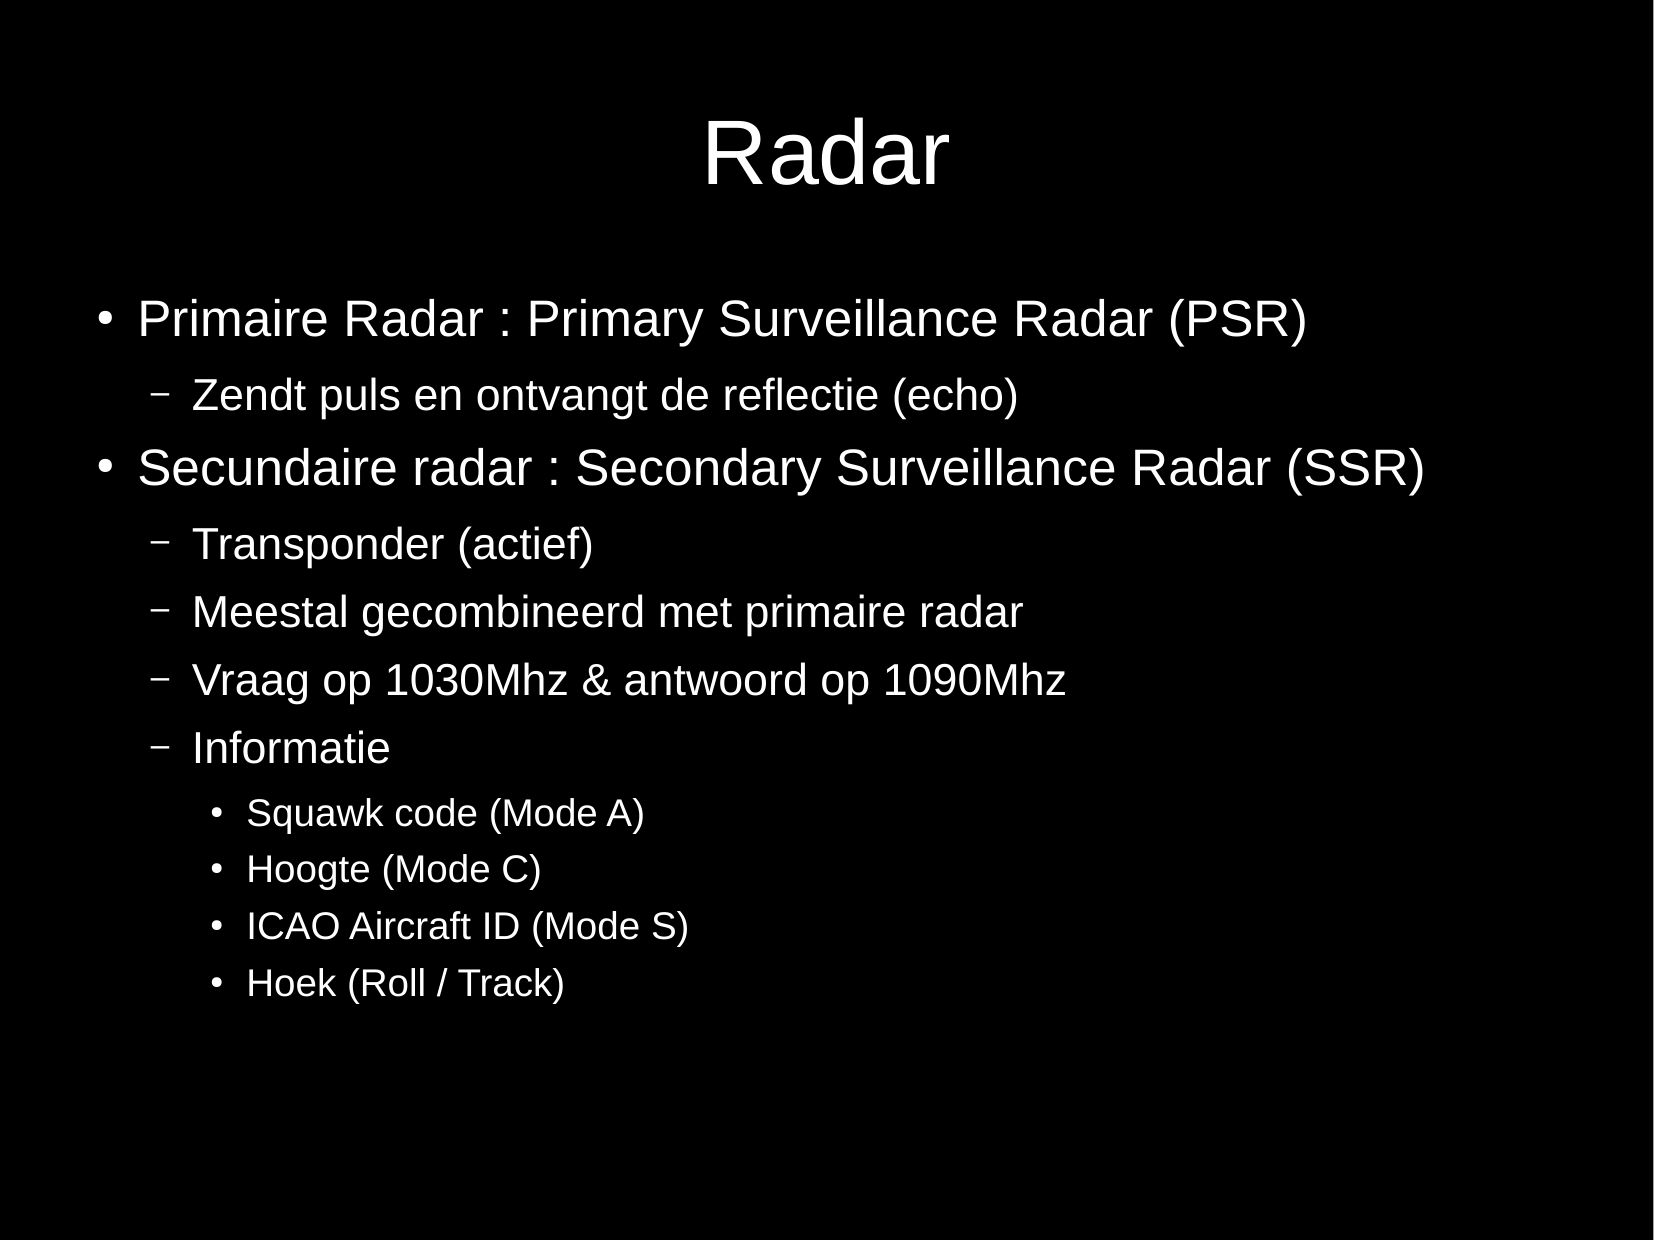

# Radar
Primaire Radar : Primary Surveillance Radar (PSR)
Zendt puls en ontvangt de reflectie (echo)
Secundaire radar : Secondary Surveillance Radar (SSR)
Transponder (actief)
Meestal gecombineerd met primaire radar
Vraag op 1030Mhz & antwoord op 1090Mhz
Informatie
Squawk code (Mode A)
Hoogte (Mode C)
ICAO Aircraft ID (Mode S)
Hoek (Roll / Track)